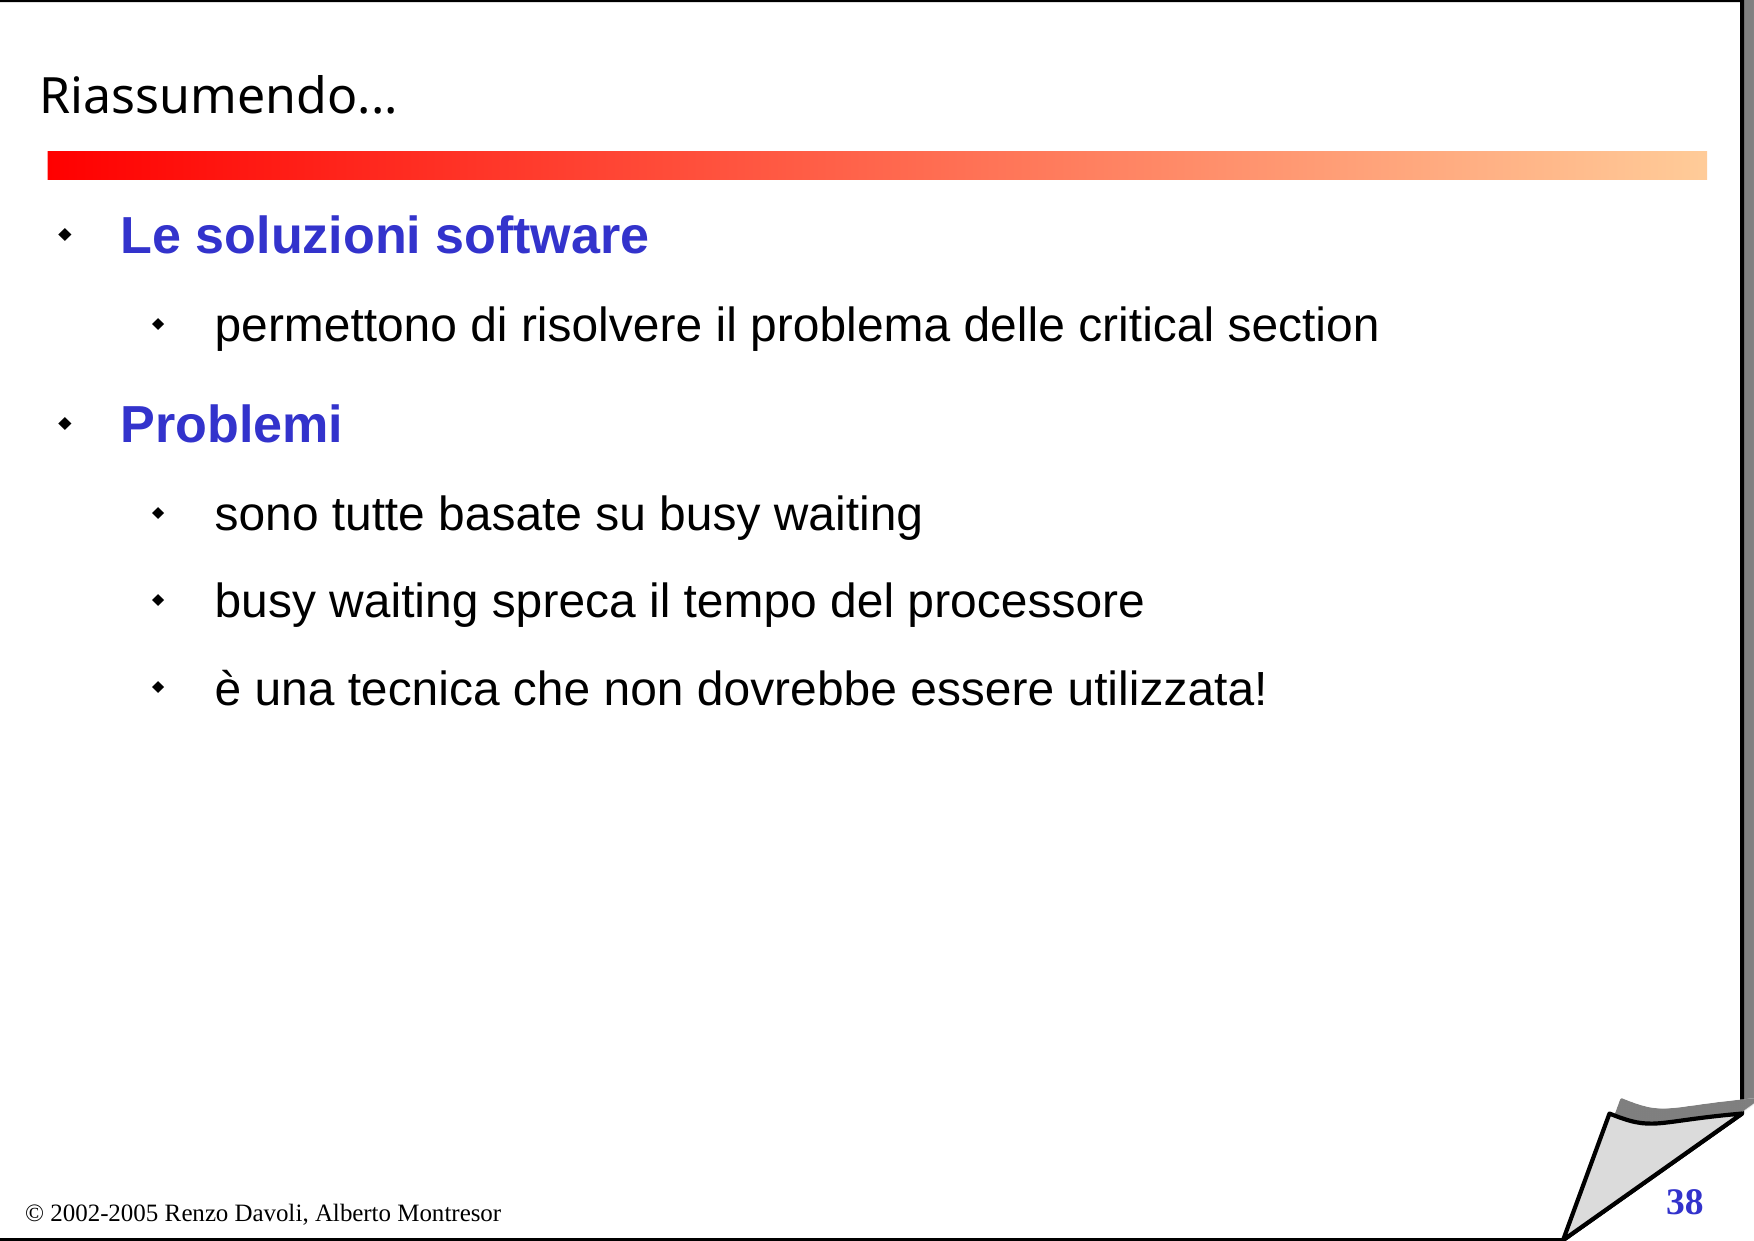

# Riassumendo...
Le soluzioni software
permettono di risolvere il problema delle critical section
Problemi
sono tutte basate su busy waiting
busy waiting spreca il tempo del processore
è una tecnica che non dovrebbe essere utilizzata!